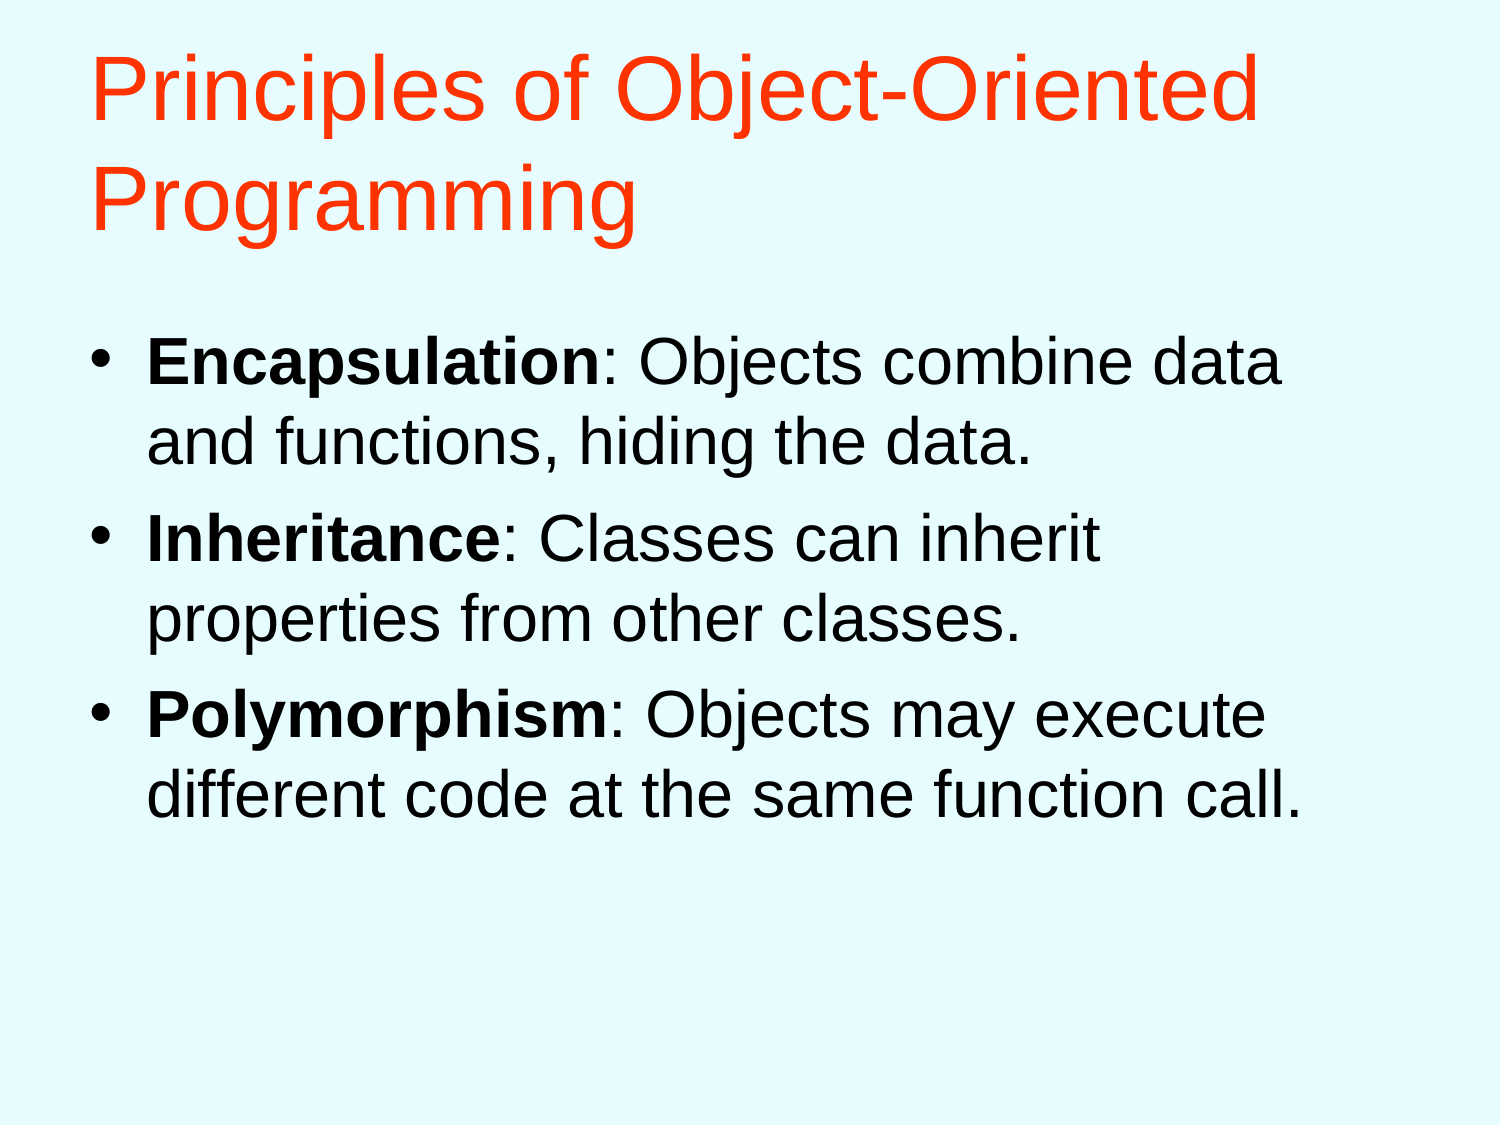

# Principles of Object-Oriented Programming
Encapsulation: Objects combine data and functions, hiding the data.
Inheritance: Classes can inherit properties from other classes.
Polymorphism: Objects may execute different code at the same function call.